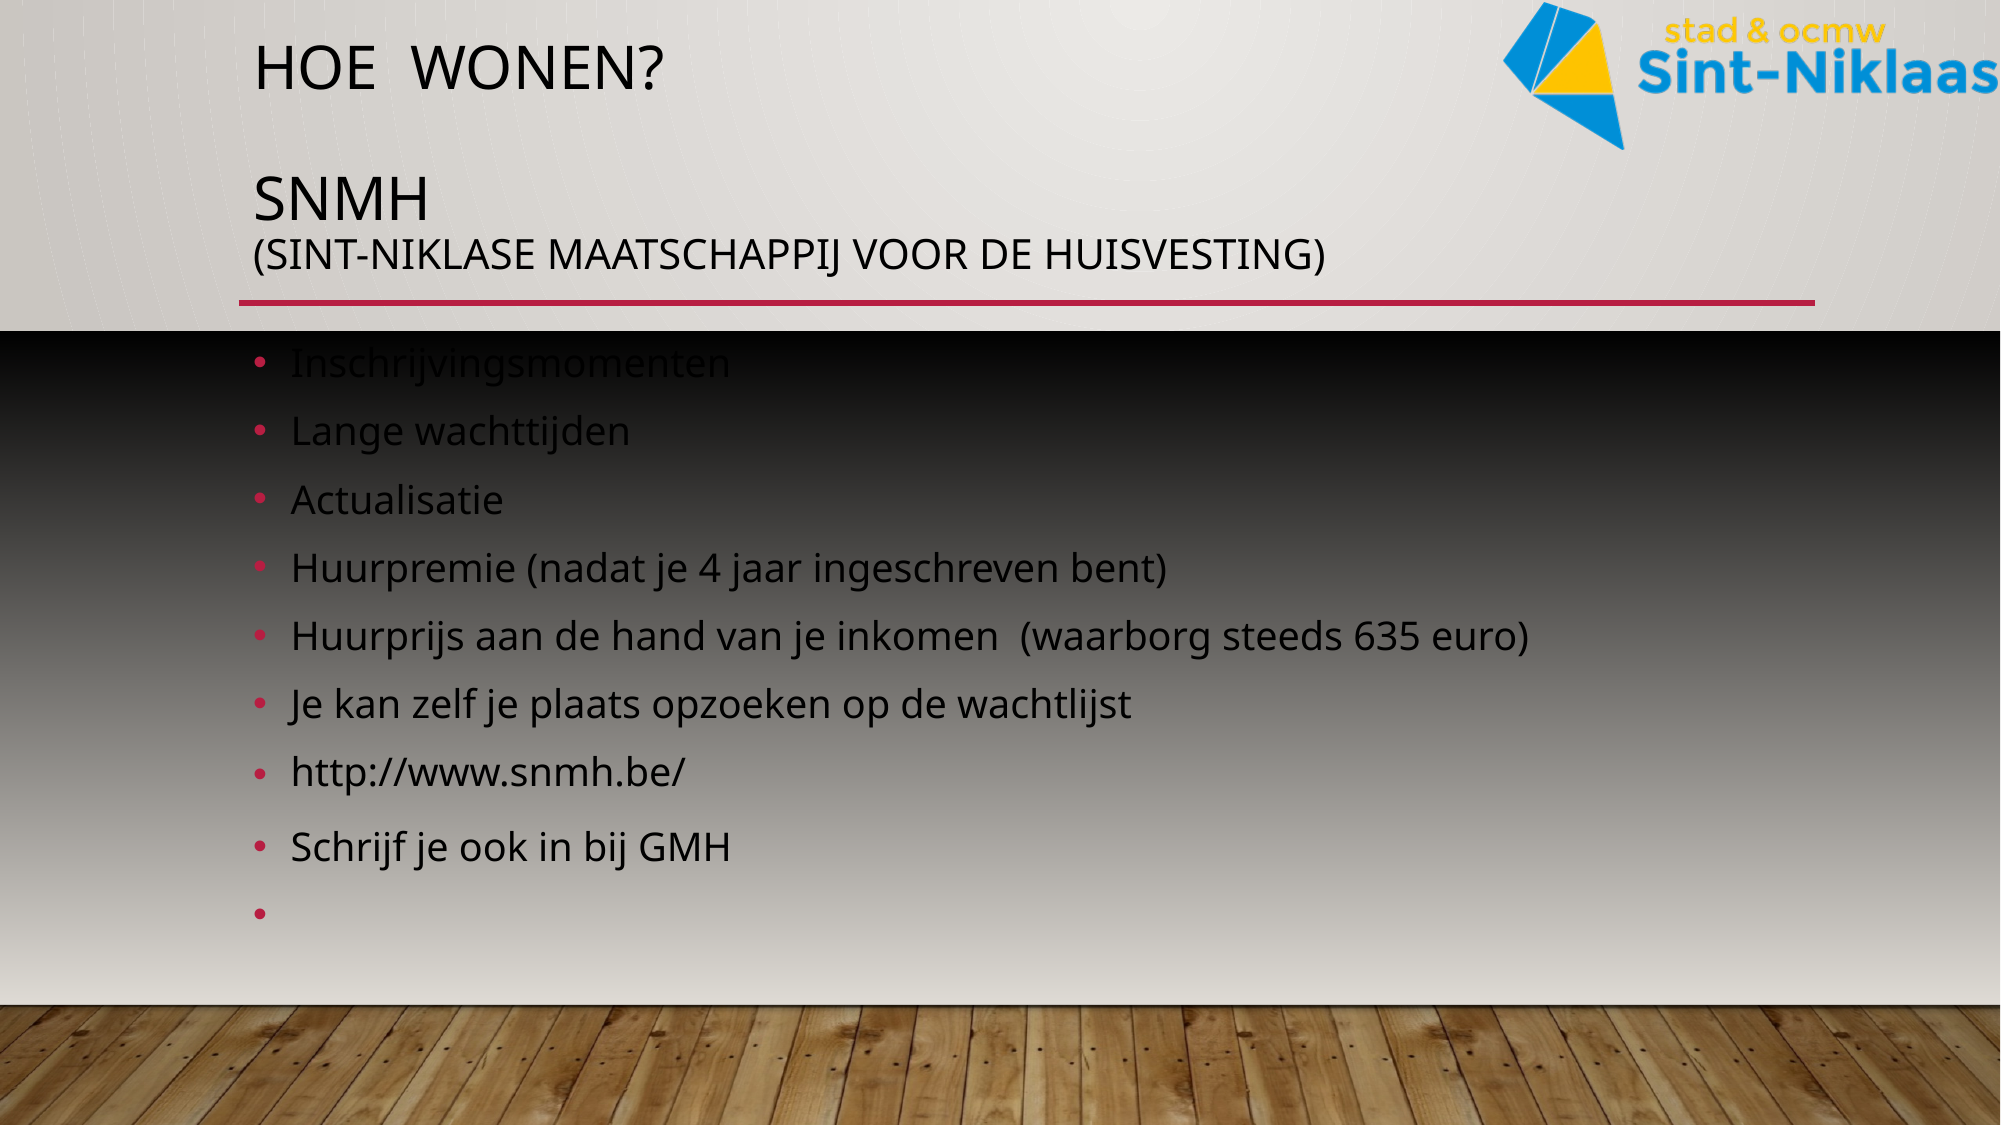

# Hoe wonen? SNMH (sInt-niklase maatschappij voor de huisvesting)
Inschrijvingsmomenten
Lange wachttijden
Actualisatie
Huurpremie (nadat je 4 jaar ingeschreven bent)
Huurprijs aan de hand van je inkomen (waarborg steeds 635 euro)
Je kan zelf je plaats opzoeken op de wachtlijst
http://www.snmh.be/
Schrijf je ook in bij GMH